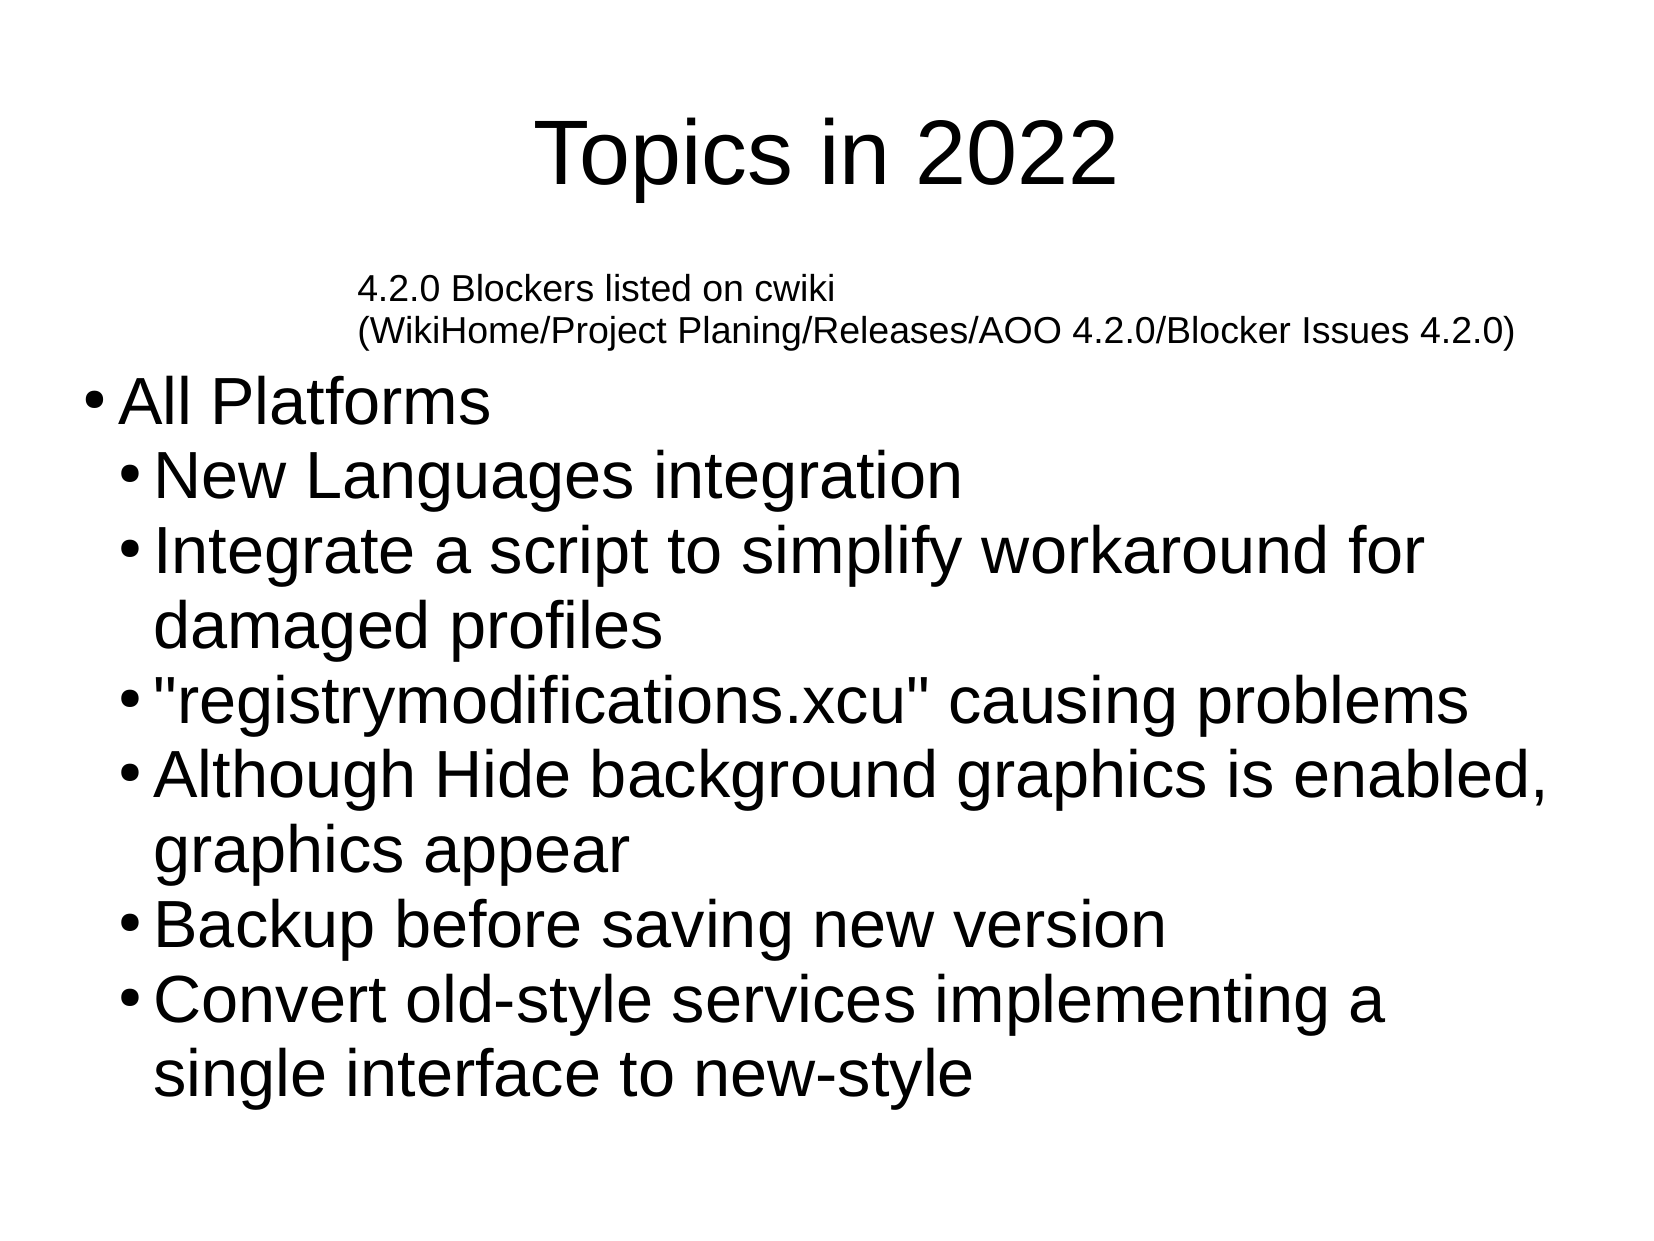

# Topics in 2022
4.2.0 Blockers listed on cwiki
(WikiHome/Project Planing/Releases/AOO 4.2.0/Blocker Issues 4.2.0)
All Platforms
New Languages integration
Integrate a script to simplify workaround for damaged profiles
"registrymodifications.xcu" causing problems
Although Hide background graphics is enabled, graphics appear
Backup before saving new version
Convert old-style services implementing a single interface to new-style